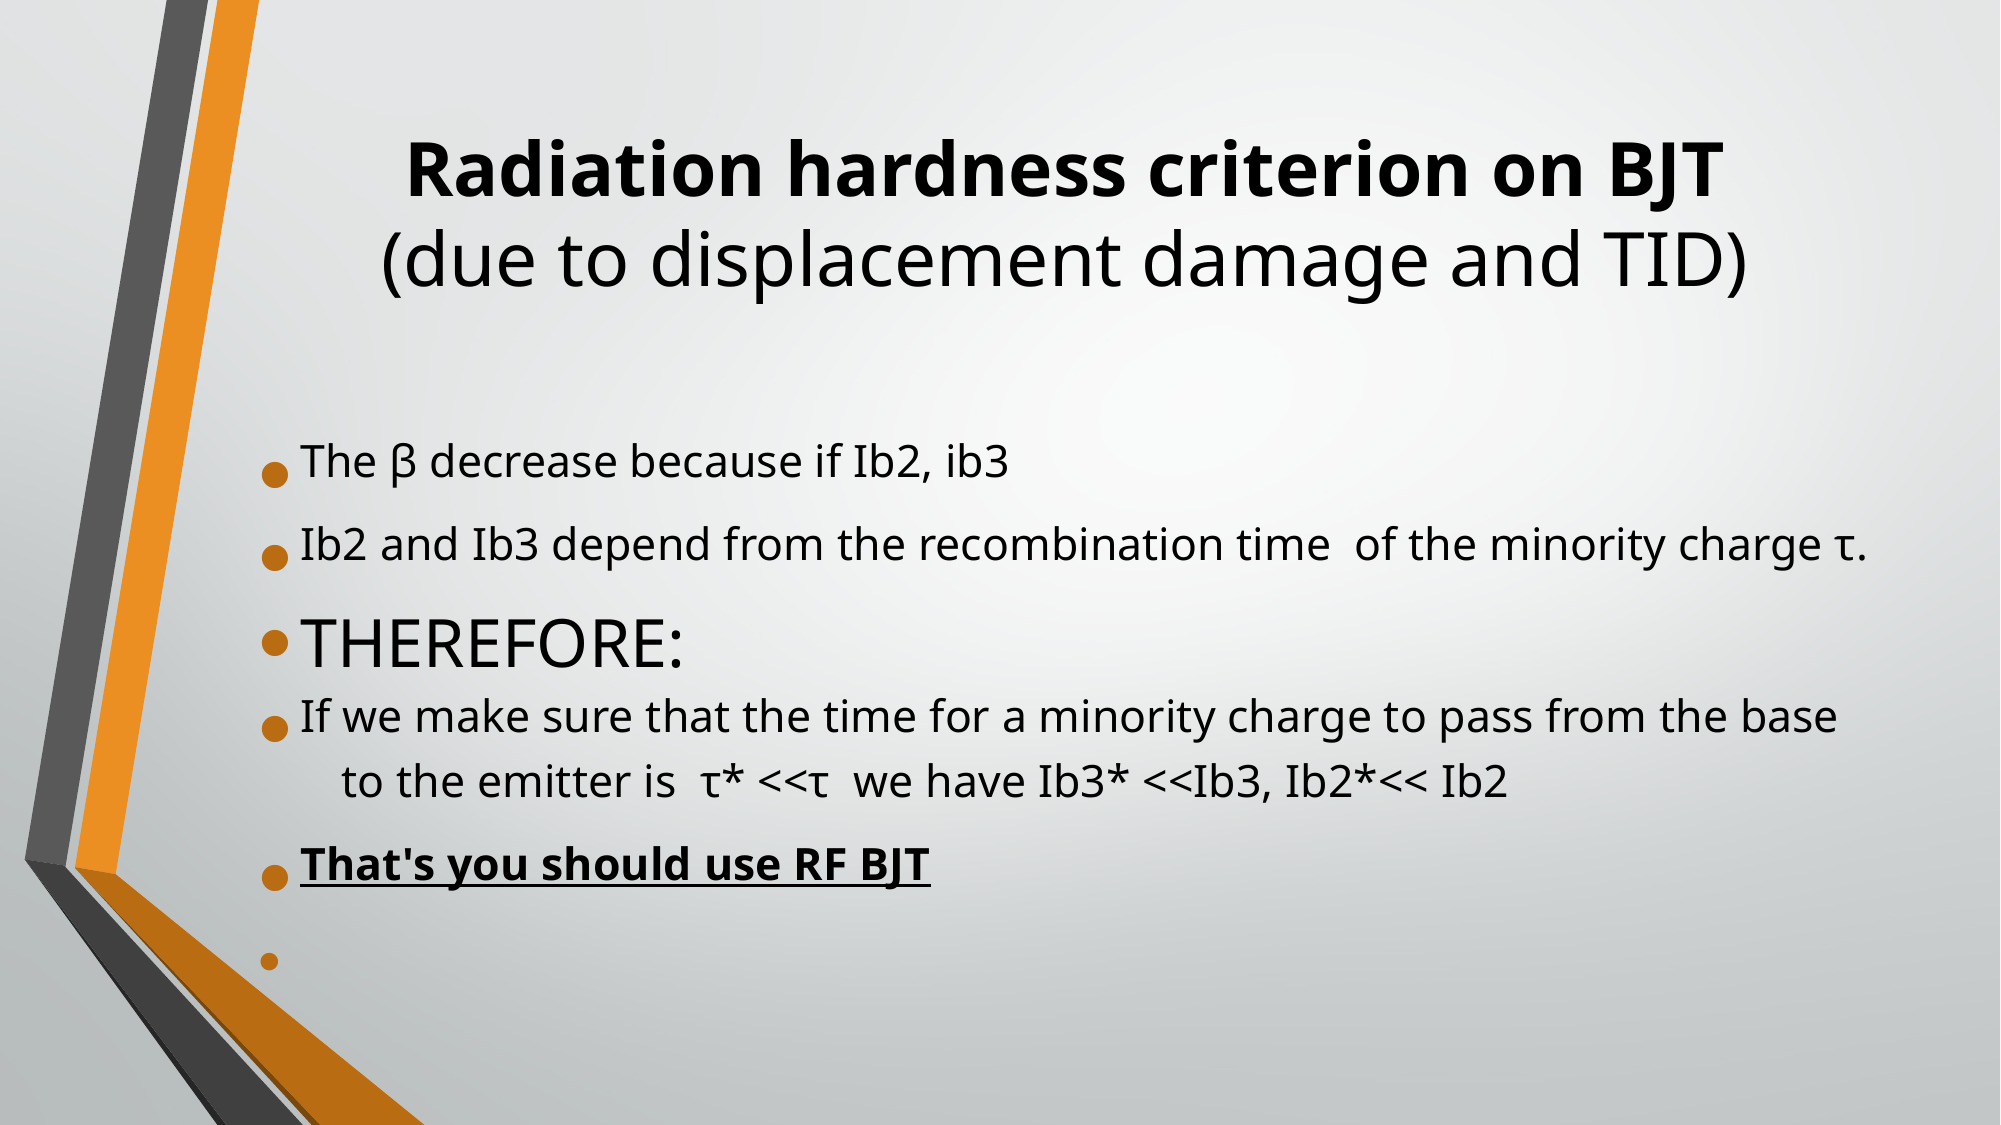

# Radiation hardness criterion on BJT (due to displacement damage and TID)
The β decrease because if Ib2, ib3
Ib2 and Ib3 depend from the recombination time of the minority charge τ.
THEREFORE:
If we make sure that the time for a minority charge to pass from the base to the emitter is τ* <<τ we have Ib3* <<Ib3, Ib2*<< Ib2
That's you should use RF BJT